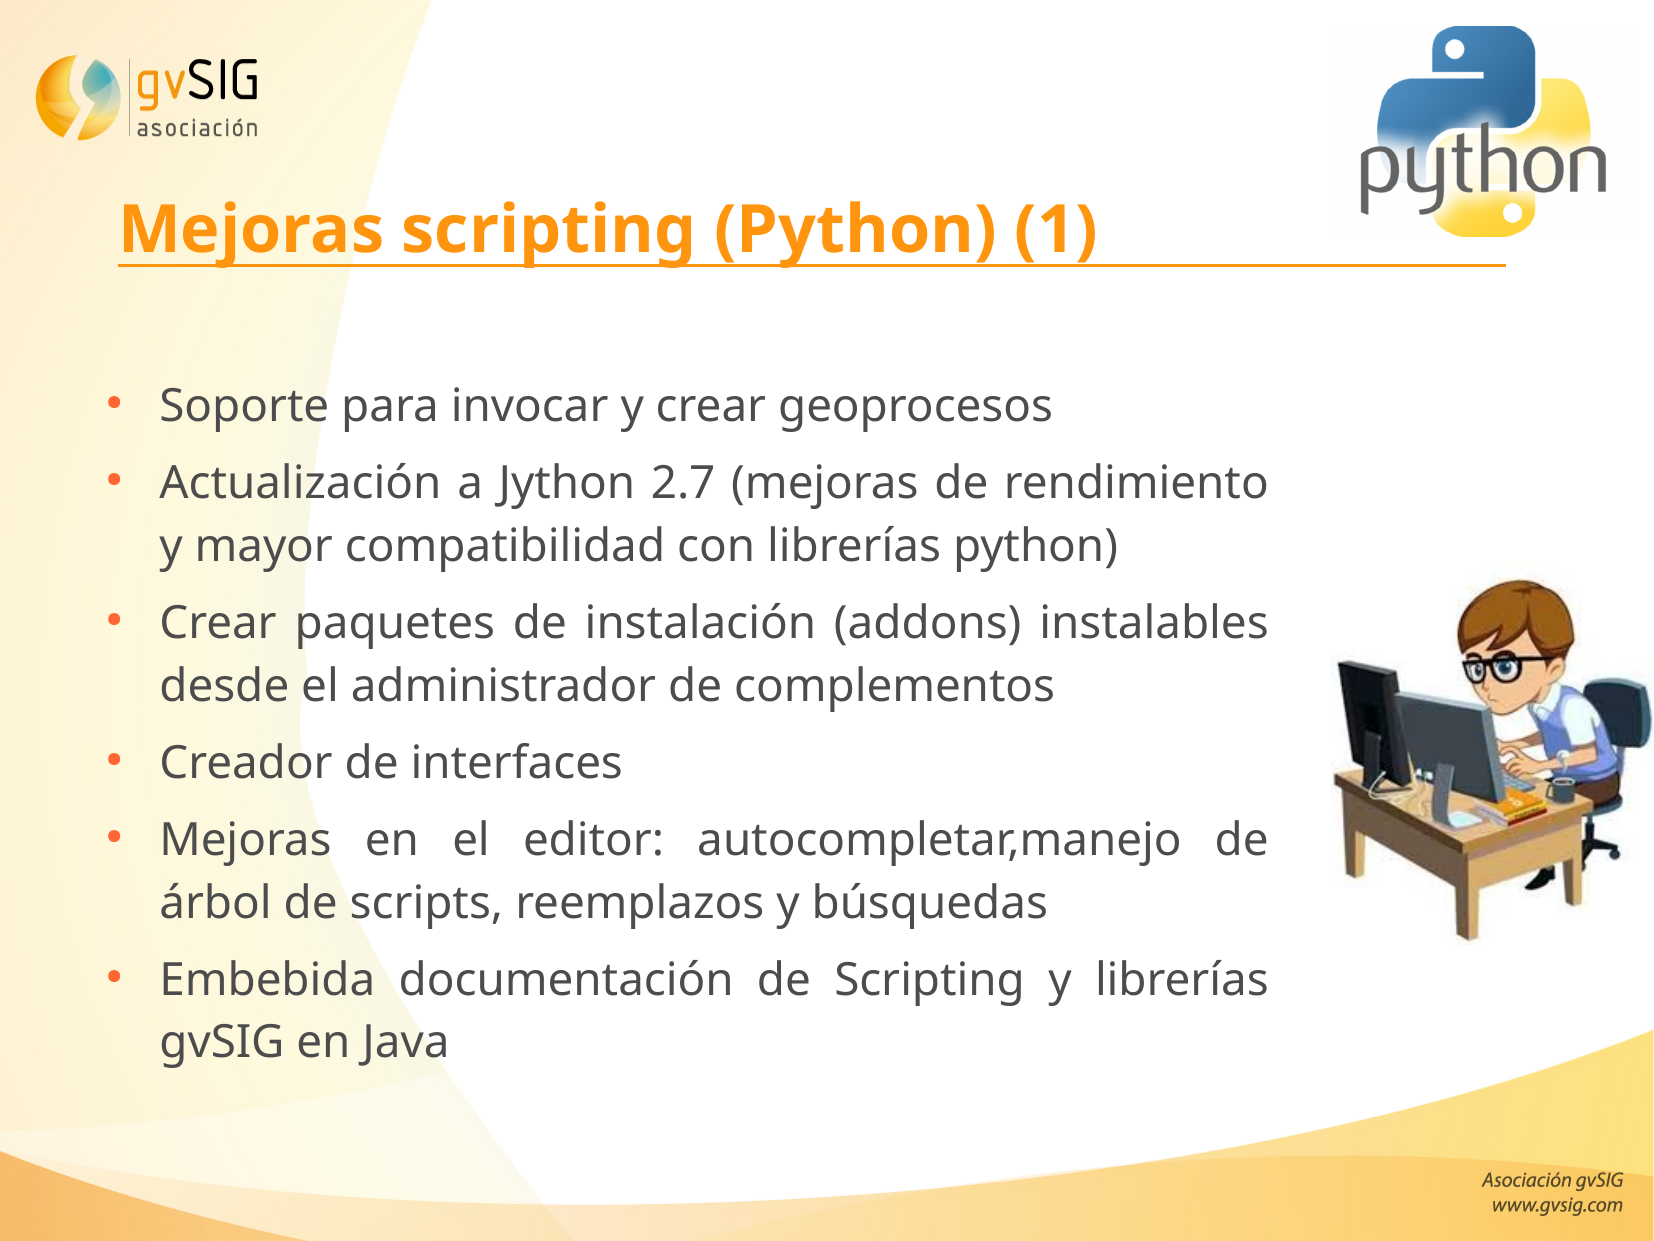

# Mejoras scripting (Python) (1)
Soporte para invocar y crear geoprocesos
Actualización a Jython 2.7 (mejoras de rendimiento y mayor compatibilidad con librerías python)
Crear paquetes de instalación (addons) instalables desde el administrador de complementos
Creador de interfaces
Mejoras en el editor: autocompletar,manejo de árbol de scripts, reemplazos y búsquedas
Embebida documentación de Scripting y librerías gvSIG en Java